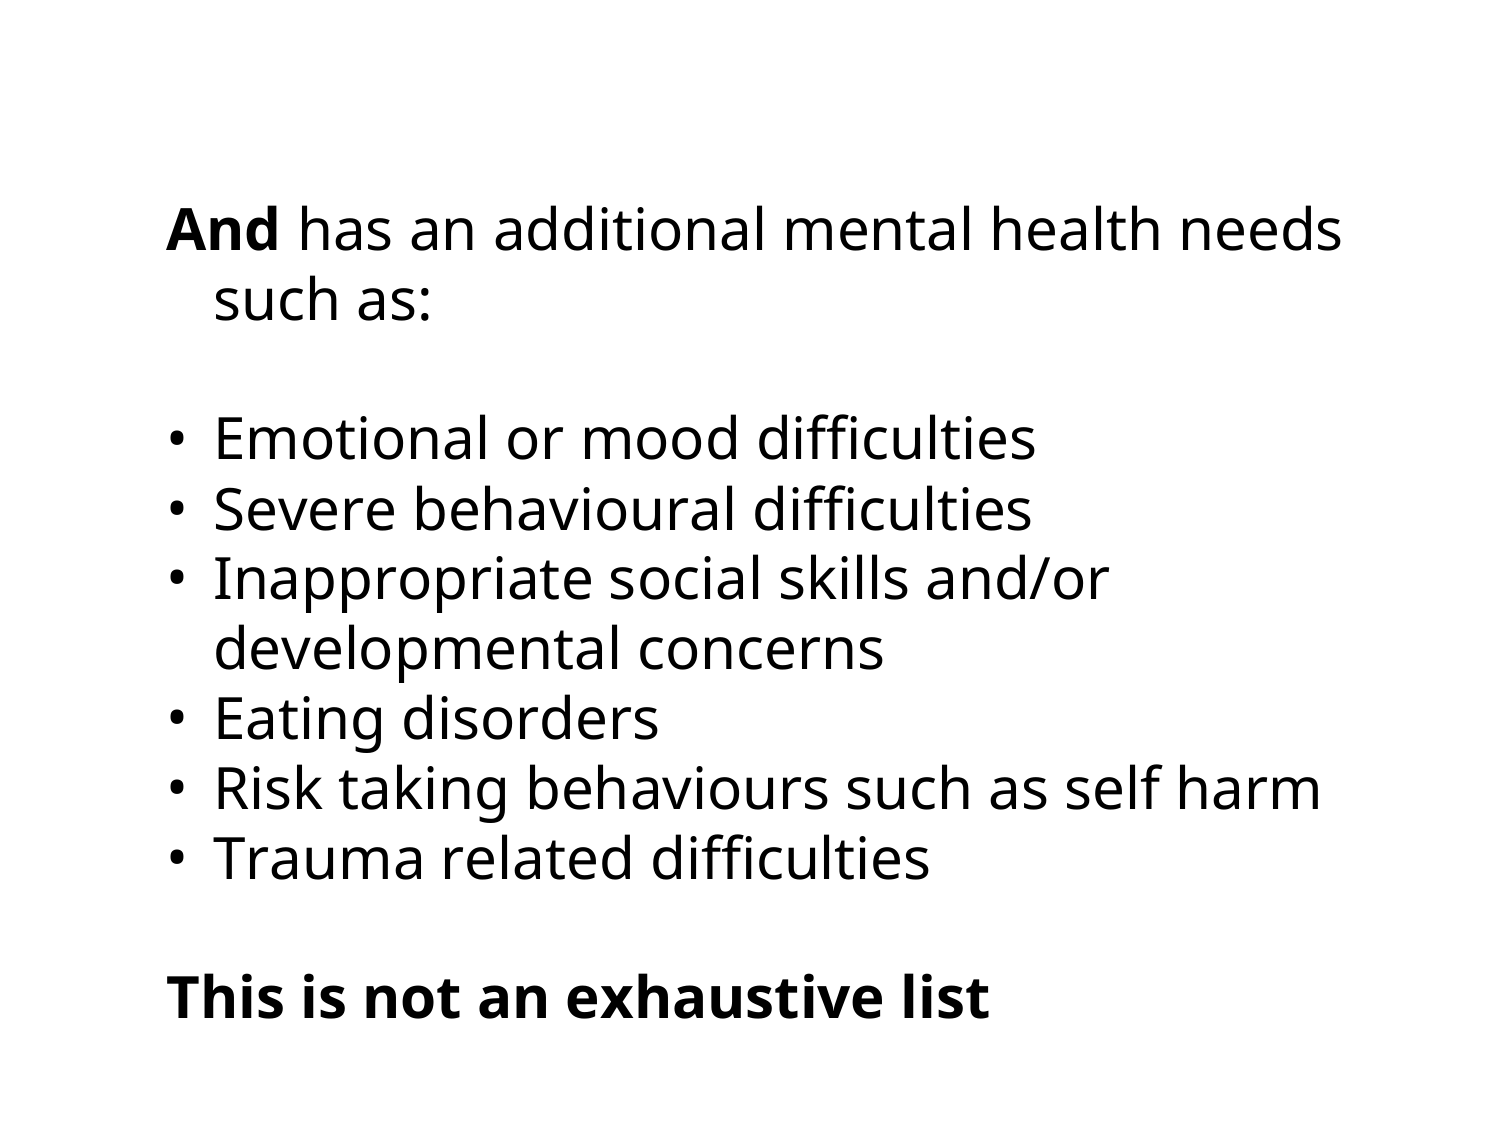

# And has an additional mental health needs such as:
Emotional or mood difficulties
Severe behavioural difficulties
Inappropriate social skills and/or developmental concerns
Eating disorders
Risk taking behaviours such as self harm
Trauma related difficulties
This is not an exhaustive list